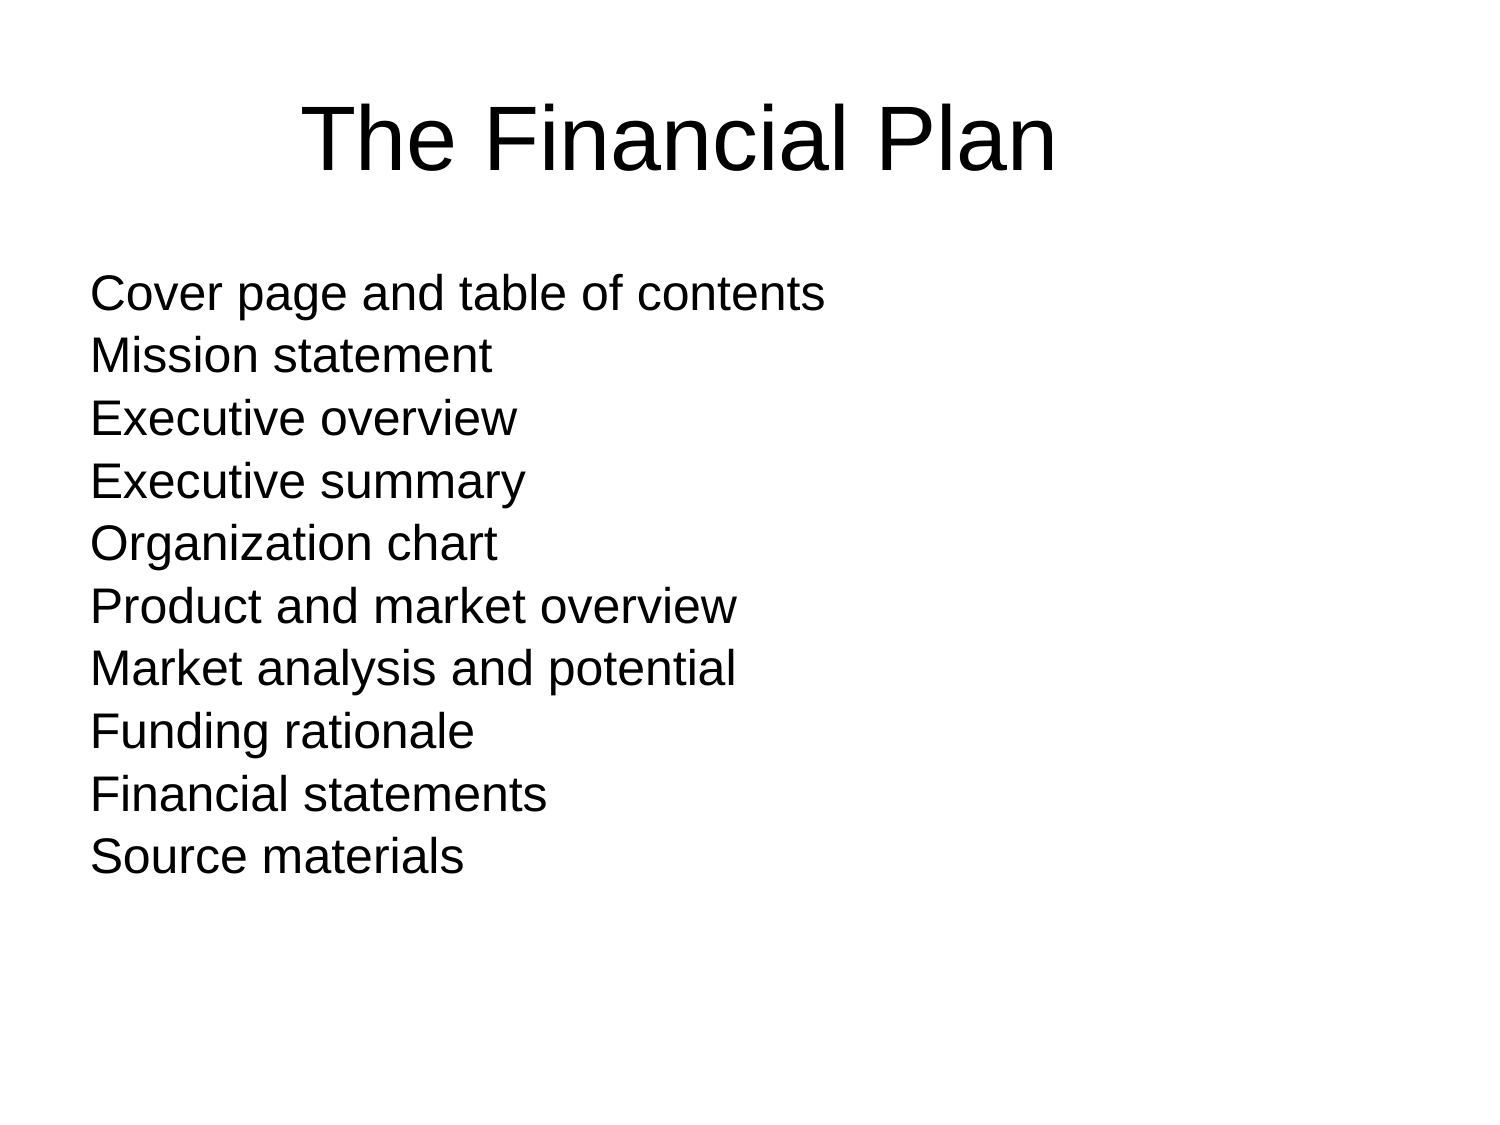

# The Financial Plan
Cover page and table of contents
Mission statement
Executive overview
Executive summary
Organization chart
Product and market overview
Market analysis and potential
Funding rationale
Financial statements
Source materials